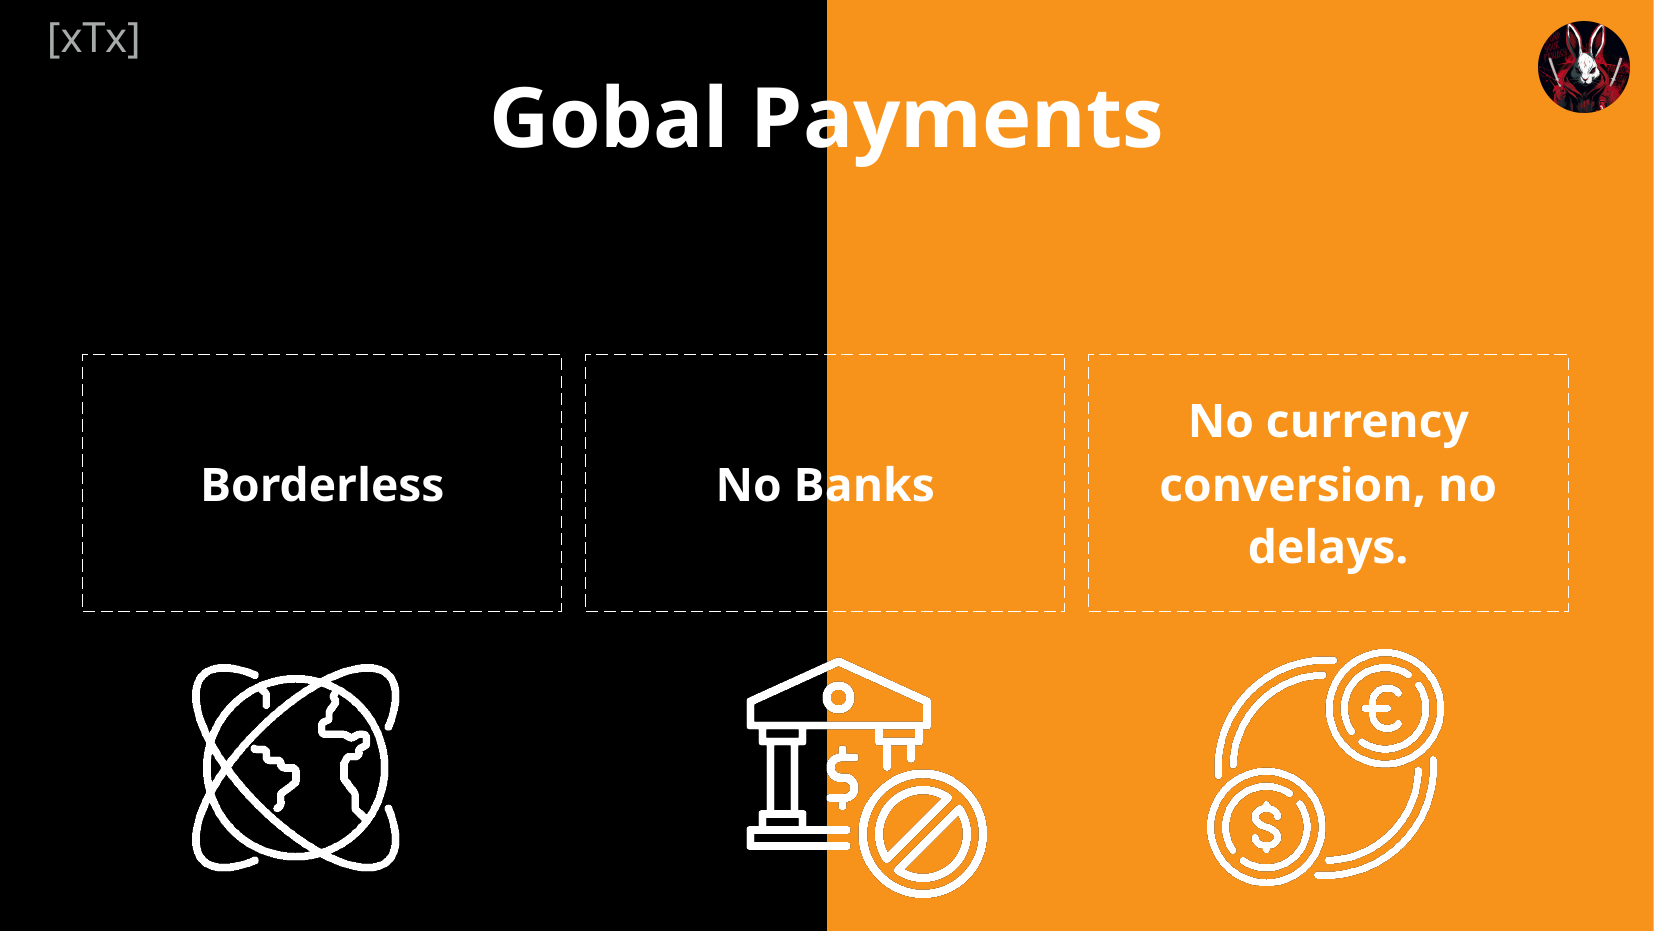

[xTx]
Gobal Payments
# Borderless
No Banks
No currency conversion, no delays.